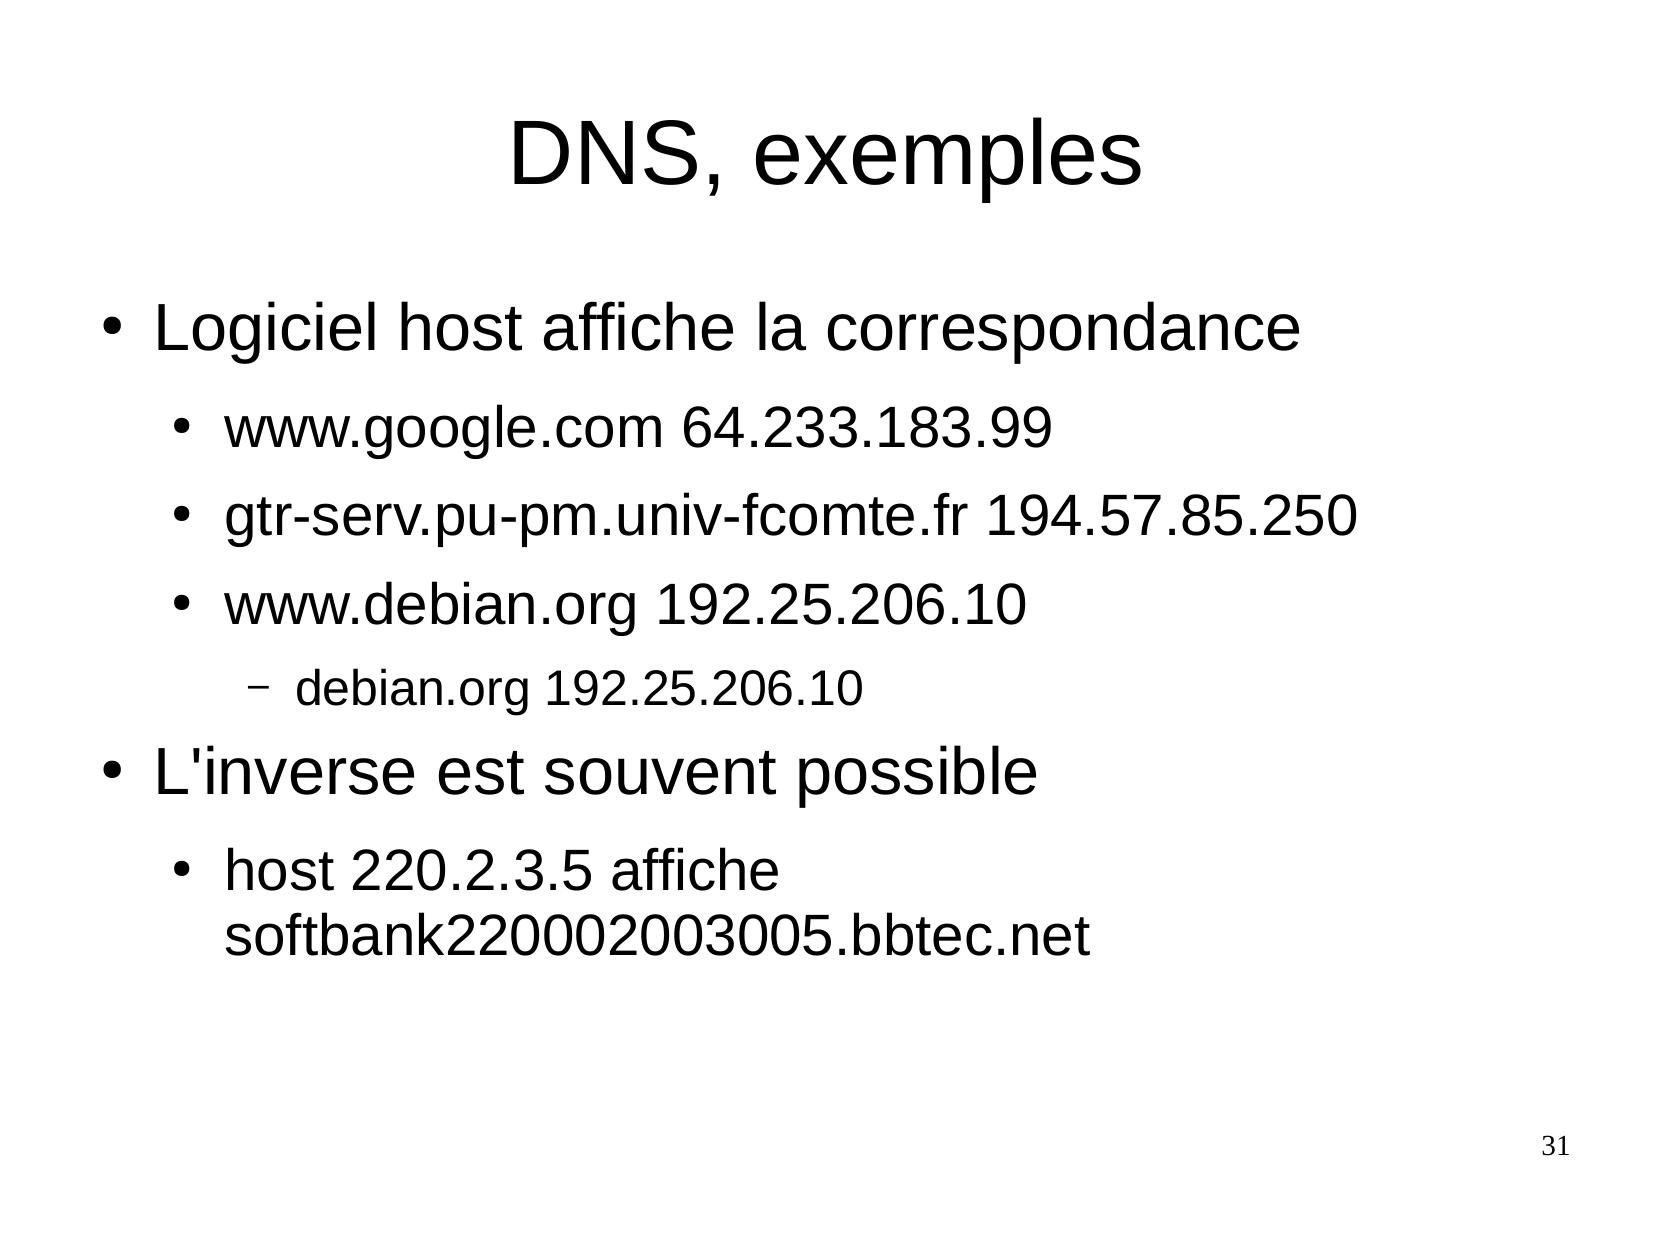

# DNS, exemples
Logiciel host affiche la correspondance
www.google.com 64.233.183.99
gtr-serv.pu-pm.univ-fcomte.fr 194.57.85.250
www.debian.org 192.25.206.10
debian.org 192.25.206.10
L'inverse est souvent possible
host 220.2.3.5 affiche softbank220002003005.bbtec.net
31